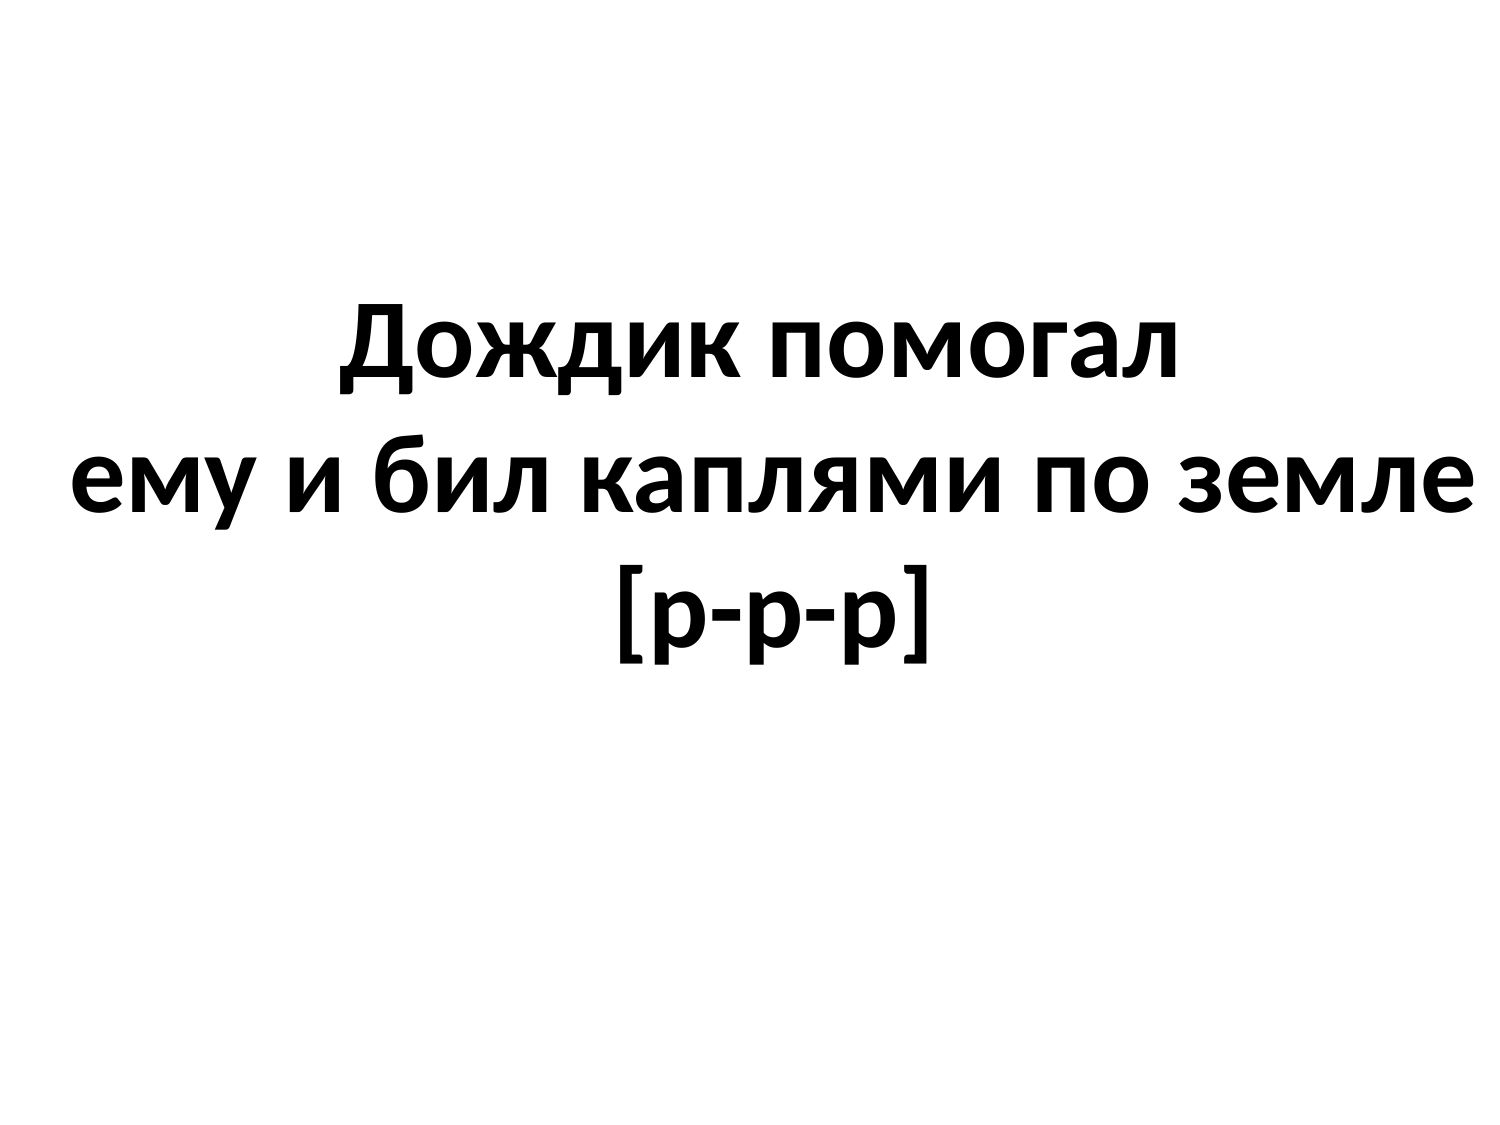

Дождик помогал
ему и бил каплями по земле
[p-p-p]
#